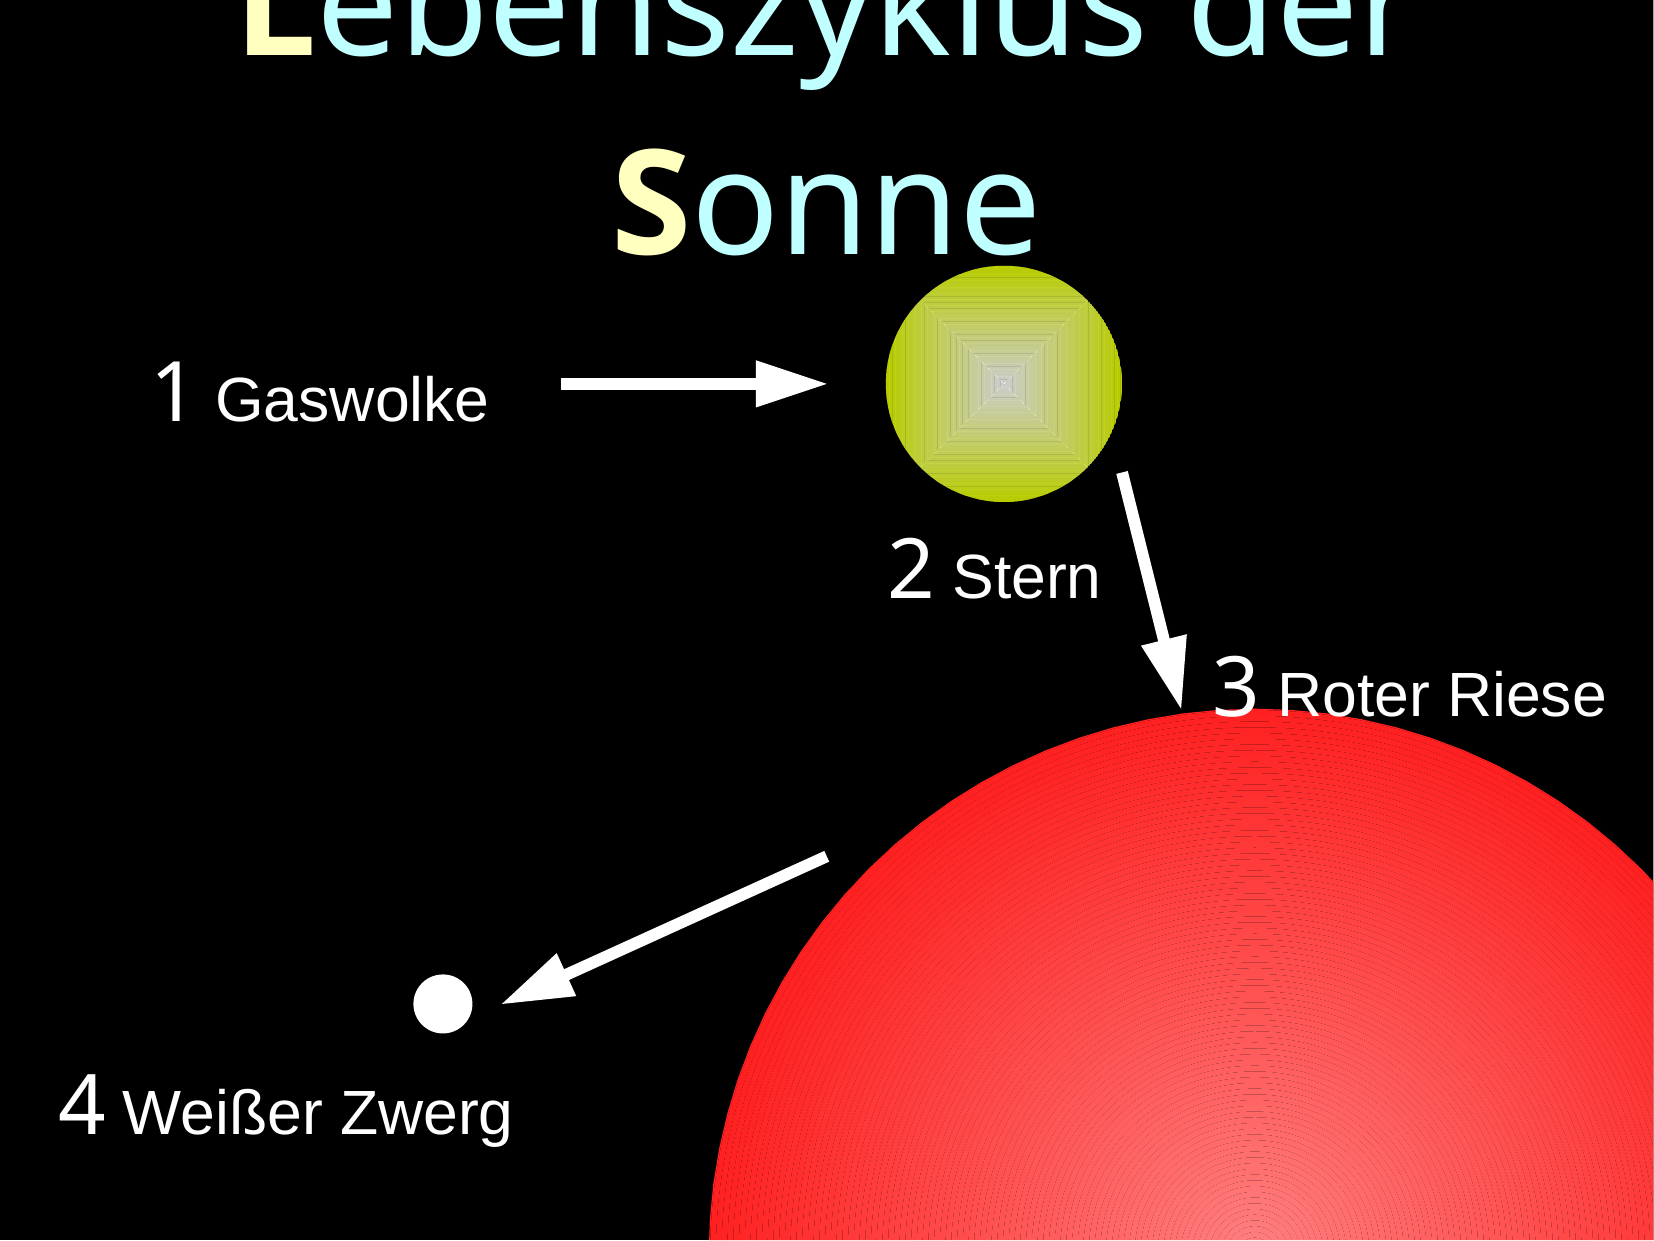

# Lebenszyklus der Sonne
1 Gaswolke
2 Stern
3 Roter Riese
4 Weißer Zwerg